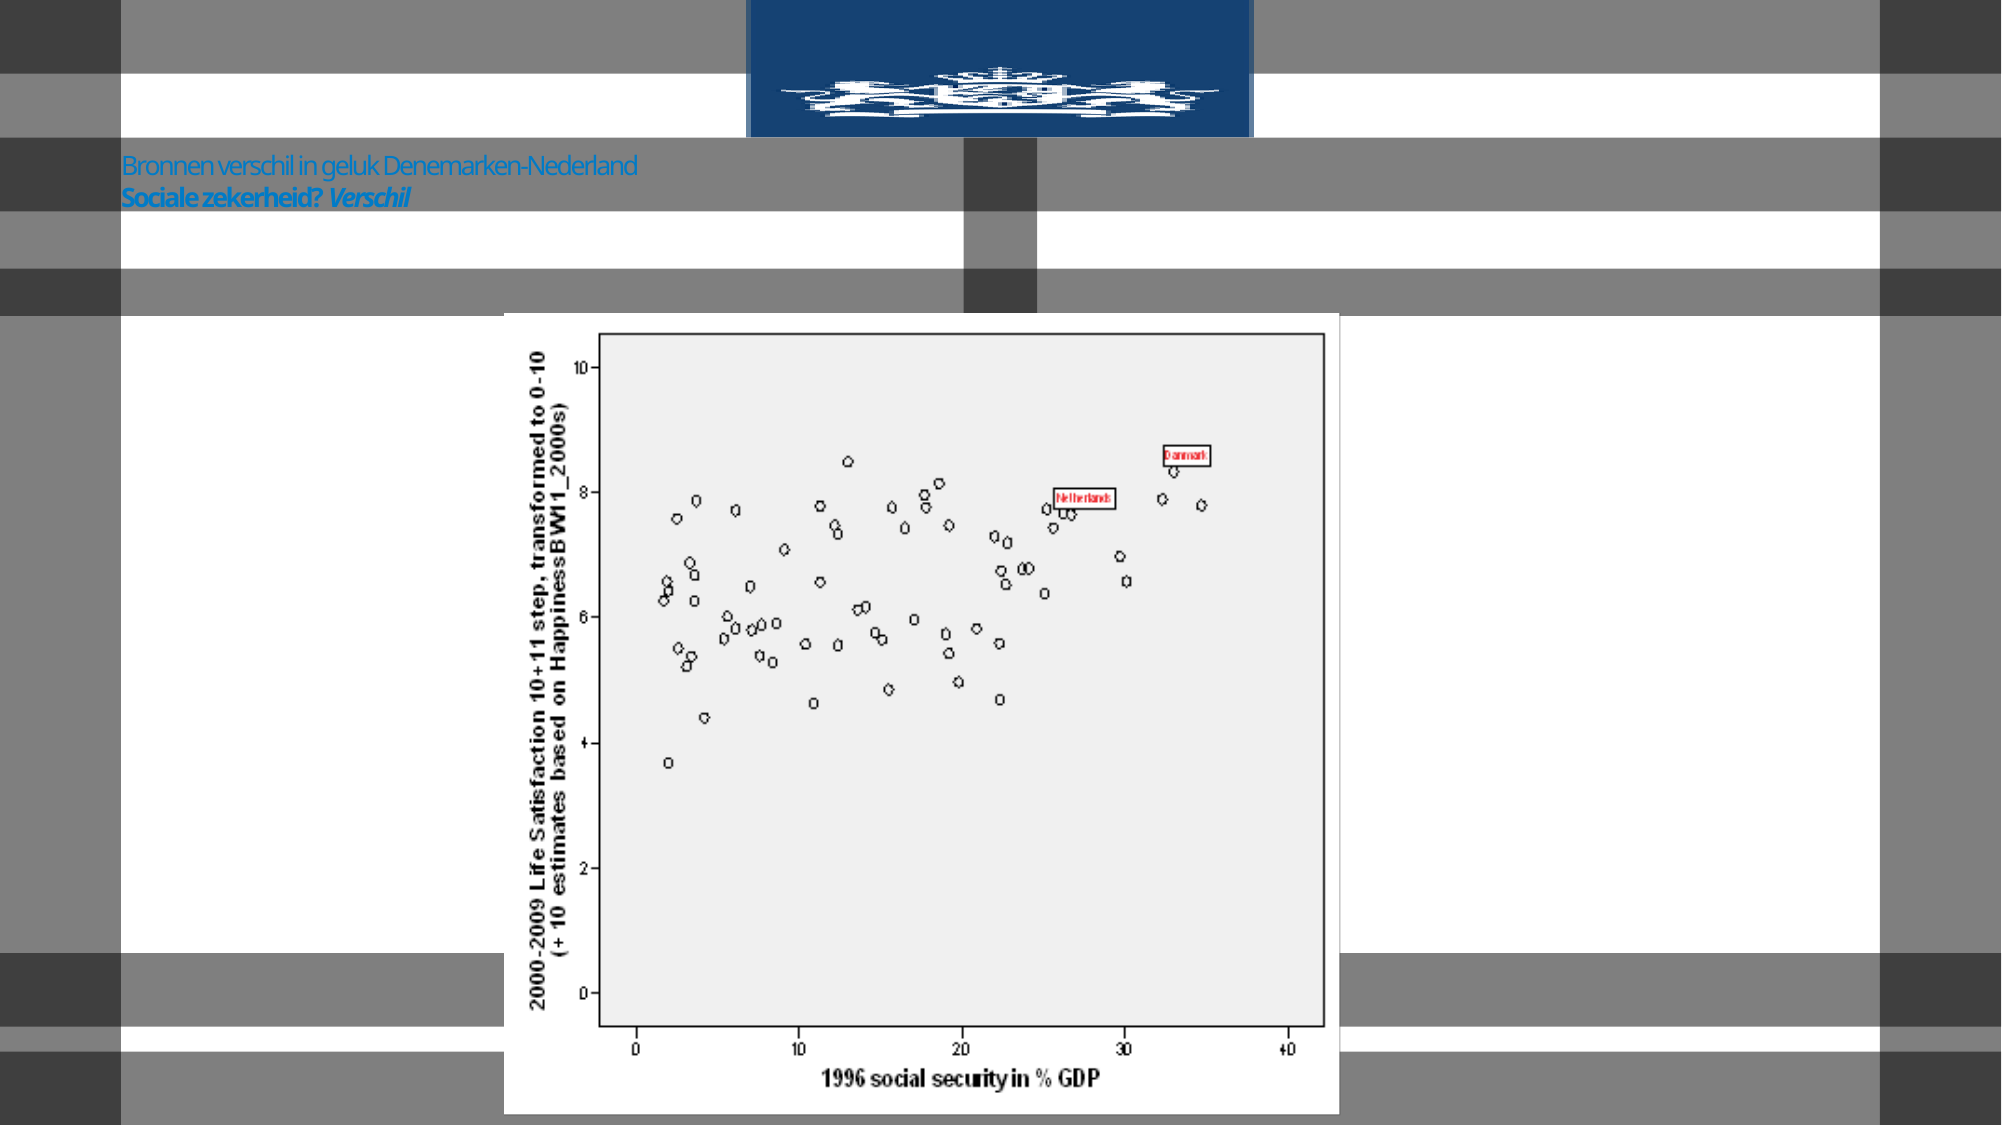

# Bronnen verschil in geluk Denemarken-Nederland Sociale zekerheid? Verschil